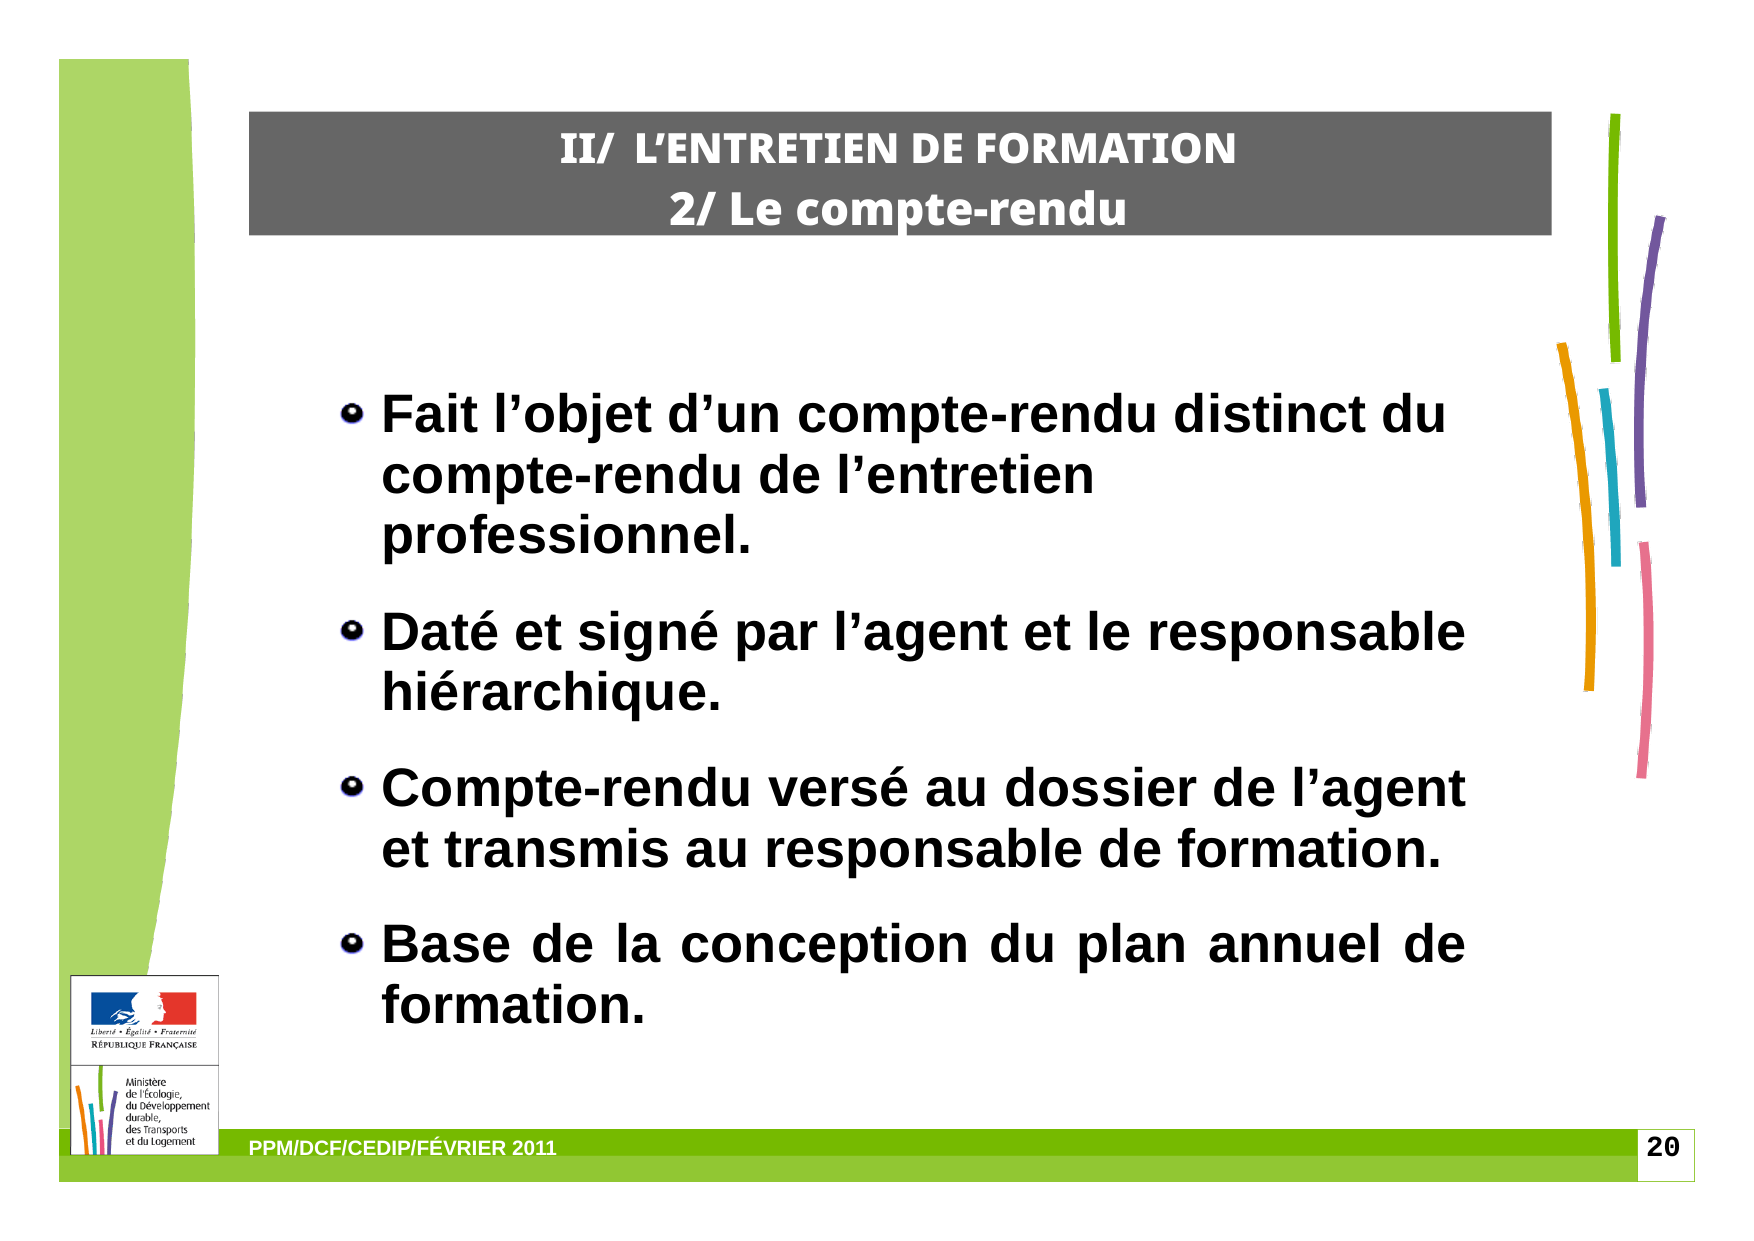

II/	L’ENTRETIEN DE FORMATION
2/ Le compte-rendu
Fait l’objet d’un compte-rendu distinct du compte-rendu de l’entretien professionnel.
Daté et signé par l’agent et le responsable hiérarchique.
Compte-rendu versé au dossier de l’agent et transmis au responsable de formation.
Base de la conception du plan annuel de formation.
PPM/DCF/CEDIP/FÉVRIER 2011
20